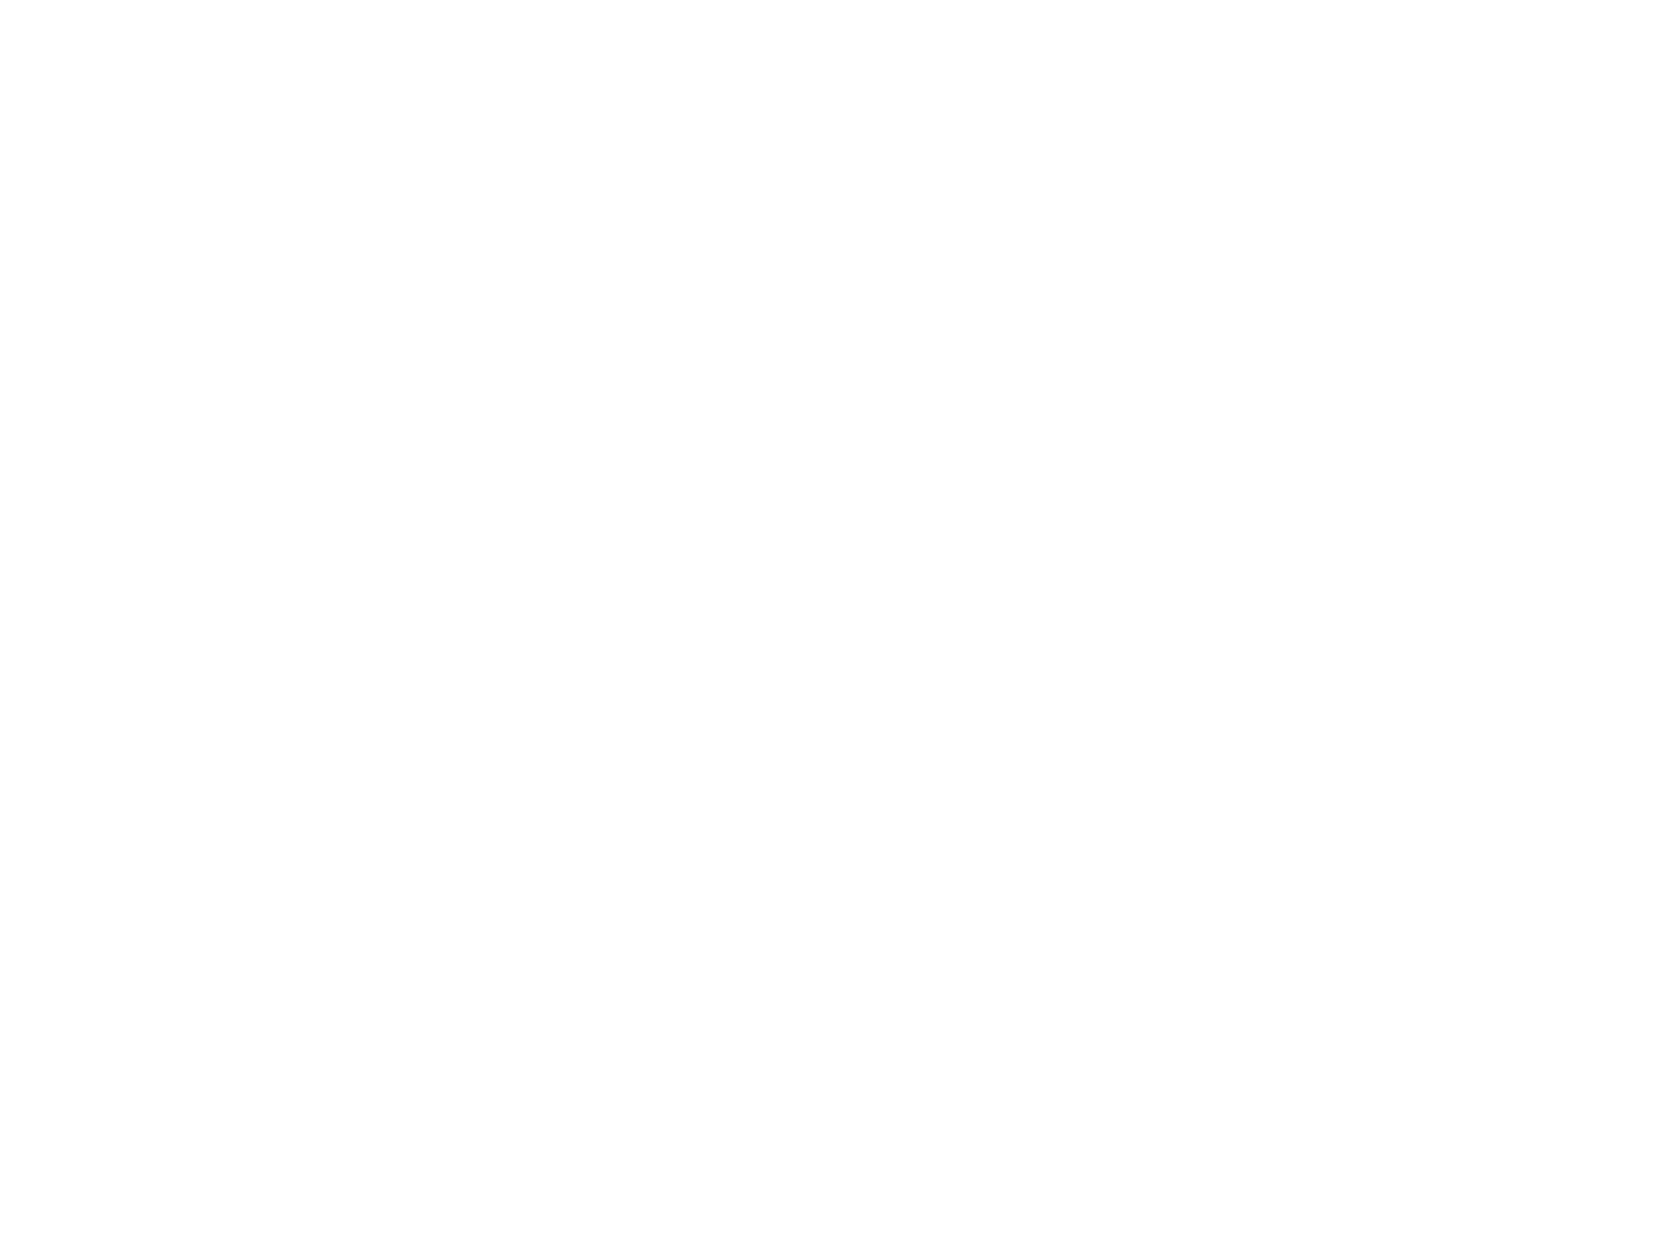

# Images and transformations
Loading and displaying images
Flipping
Resizing
Rotating